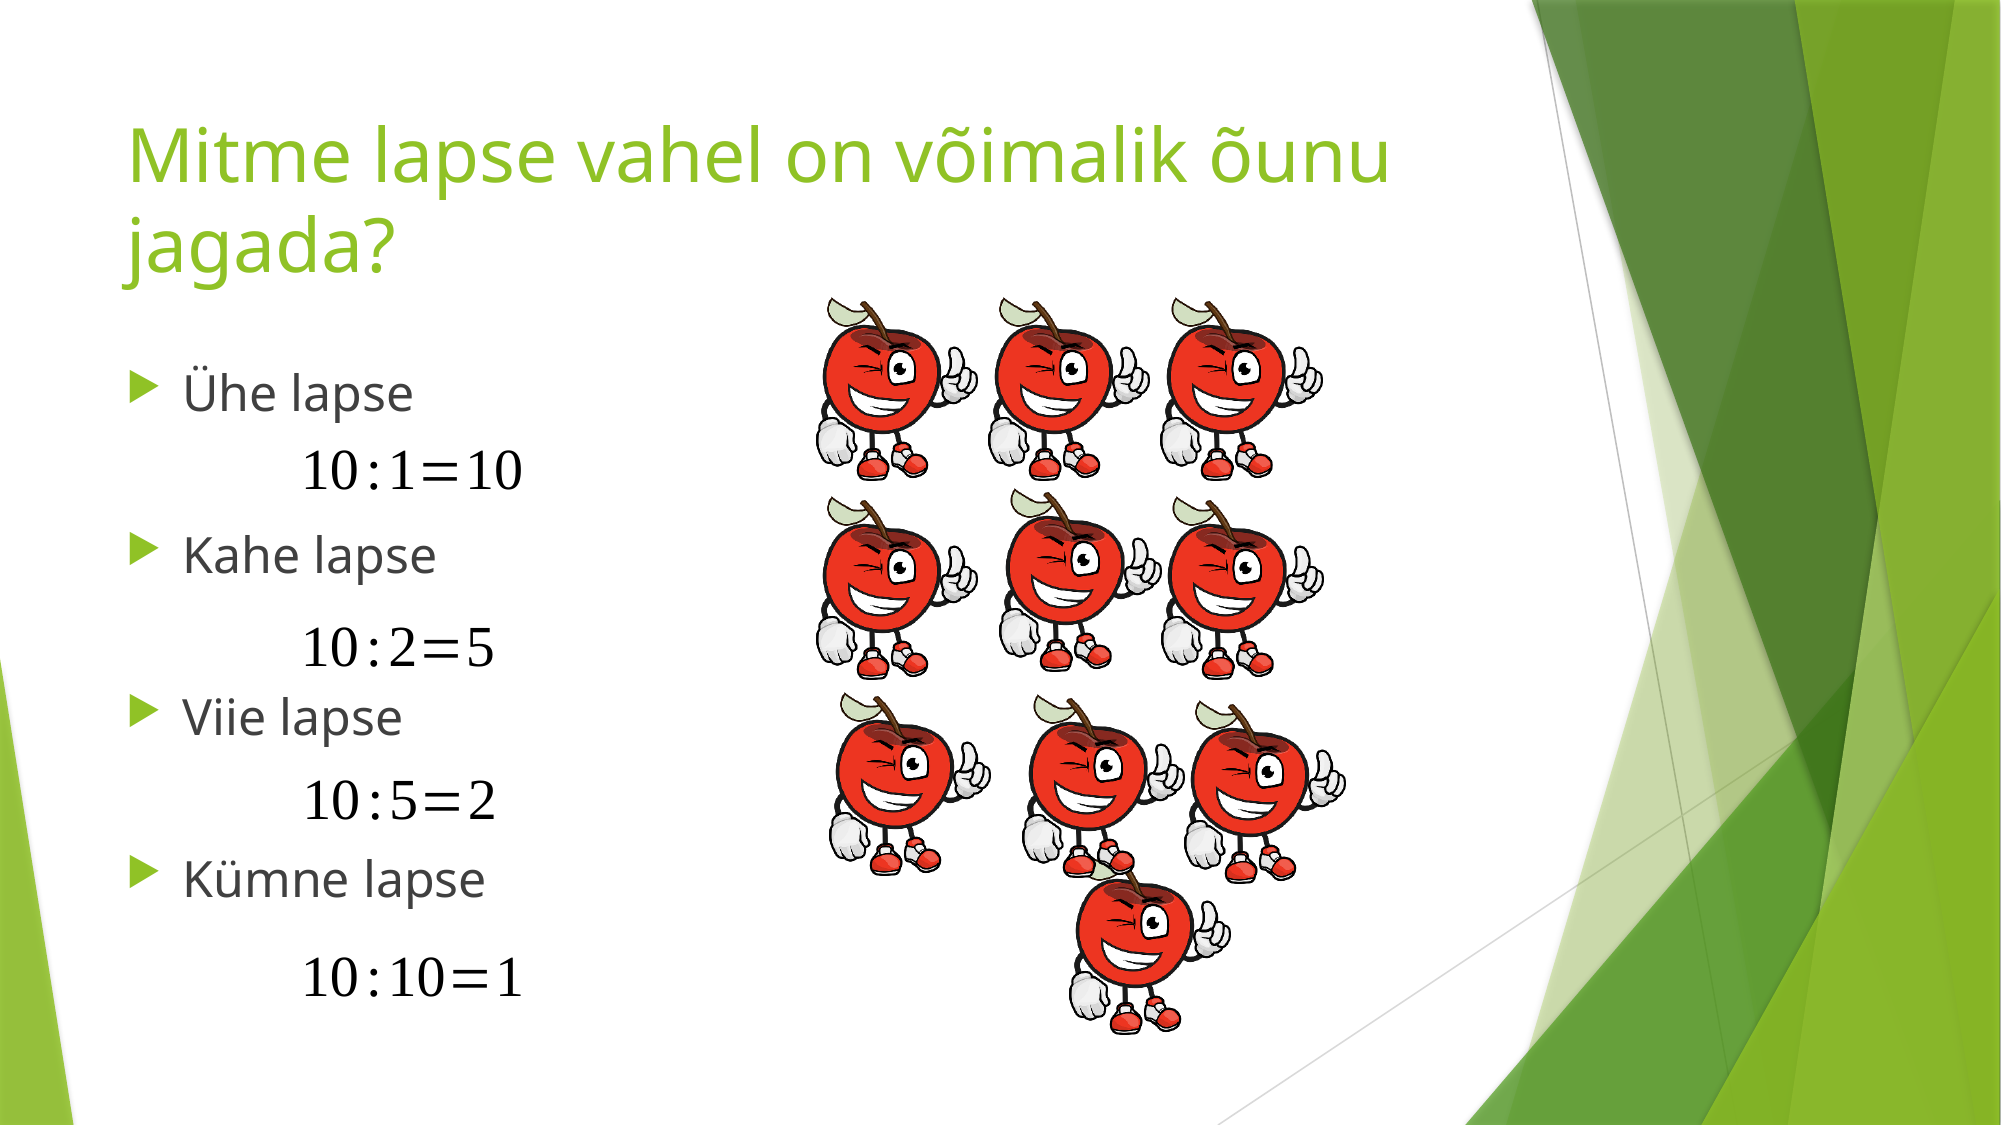

# Mitme lapse vahel on võimalik õunu jagada?
Ühe lapse
Kahe lapse
Viie lapse
Kümne lapse